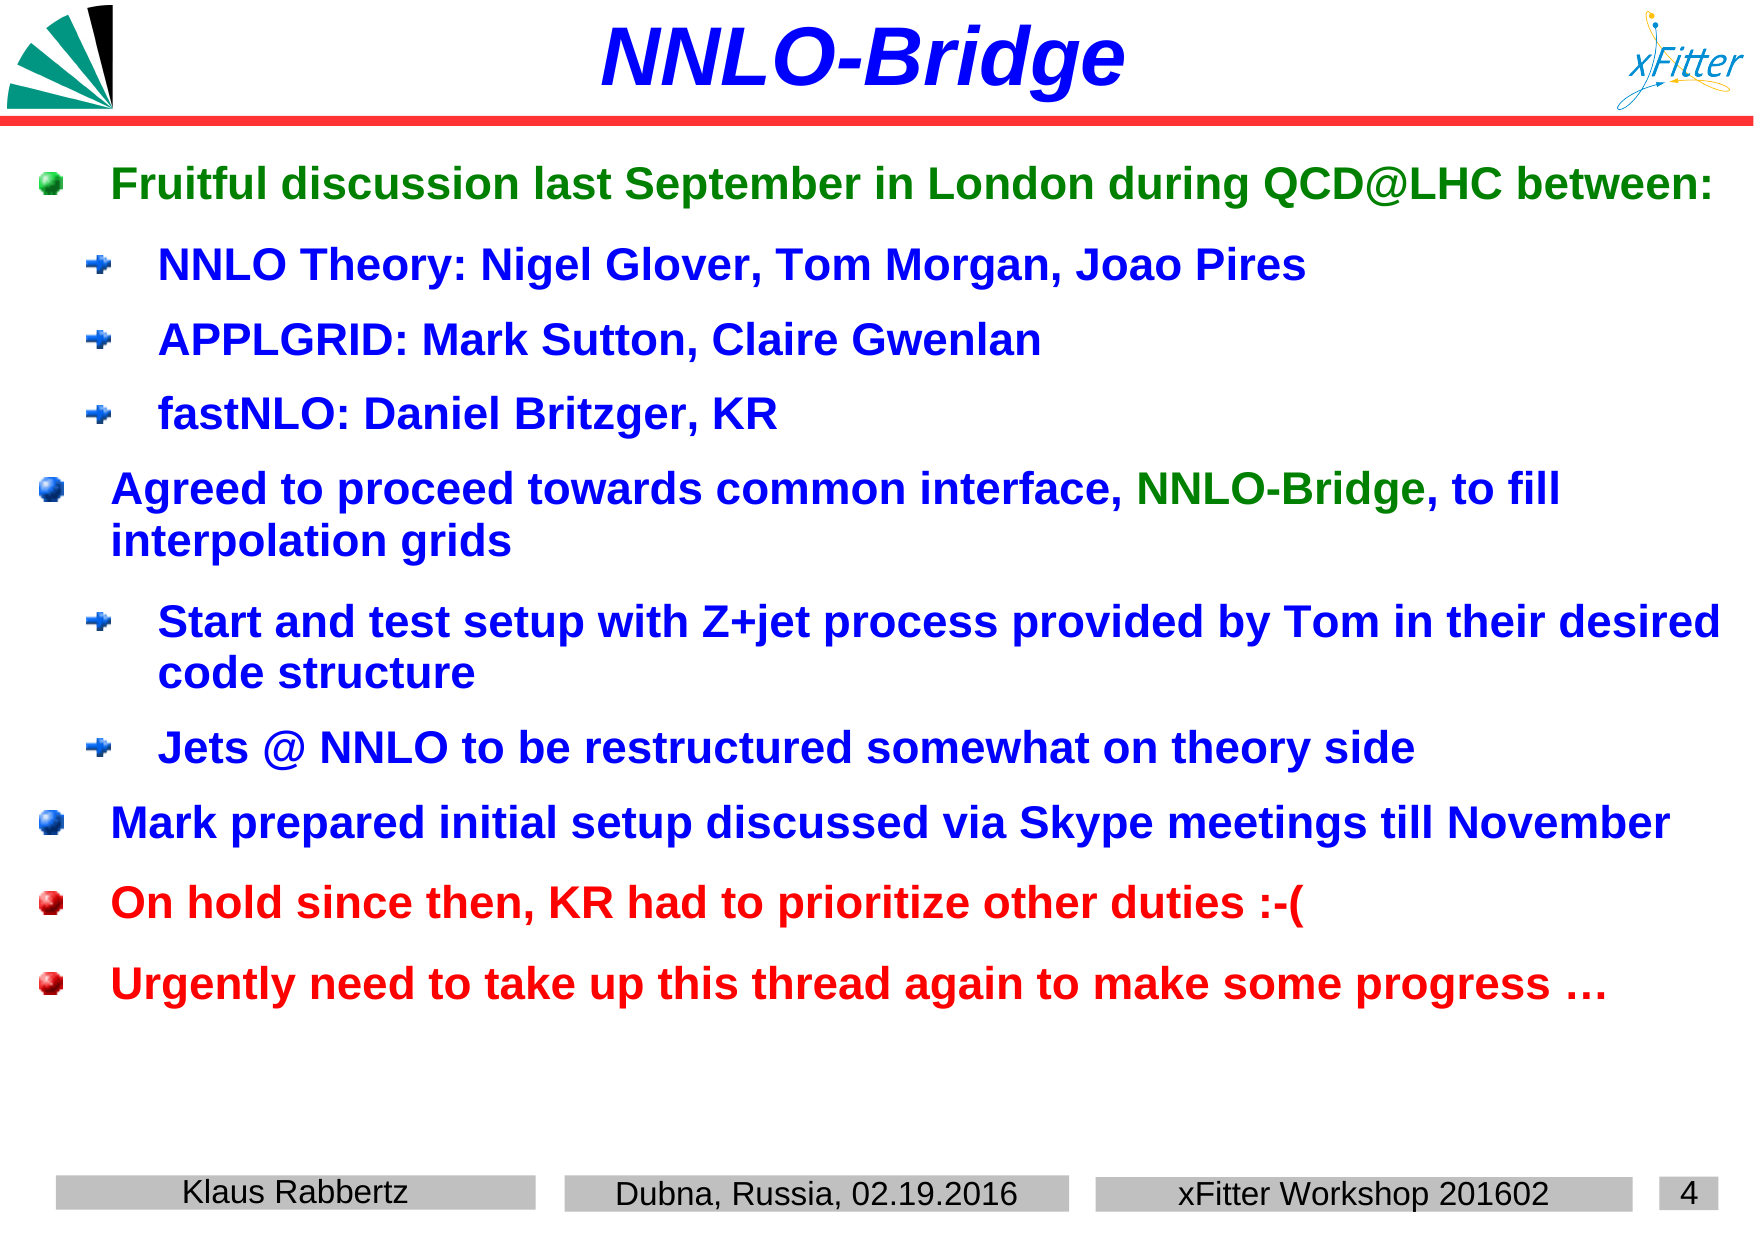

# NNLO-Bridge
Fruitful discussion last September in London during QCD@LHC between:
NNLO Theory: Nigel Glover, Tom Morgan, Joao Pires
APPLGRID: Mark Sutton, Claire Gwenlan
fastNLO: Daniel Britzger, KR
Agreed to proceed towards common interface, NNLO-Bridge, to fill interpolation grids
Start and test setup with Z+jet process provided by Tom in their desired code structure
Jets @ NNLO to be restructured somewhat on theory side
Mark prepared initial setup discussed via Skype meetings till November
On hold since then, KR had to prioritize other duties :-(
Urgently need to take up this thread again to make some progress …